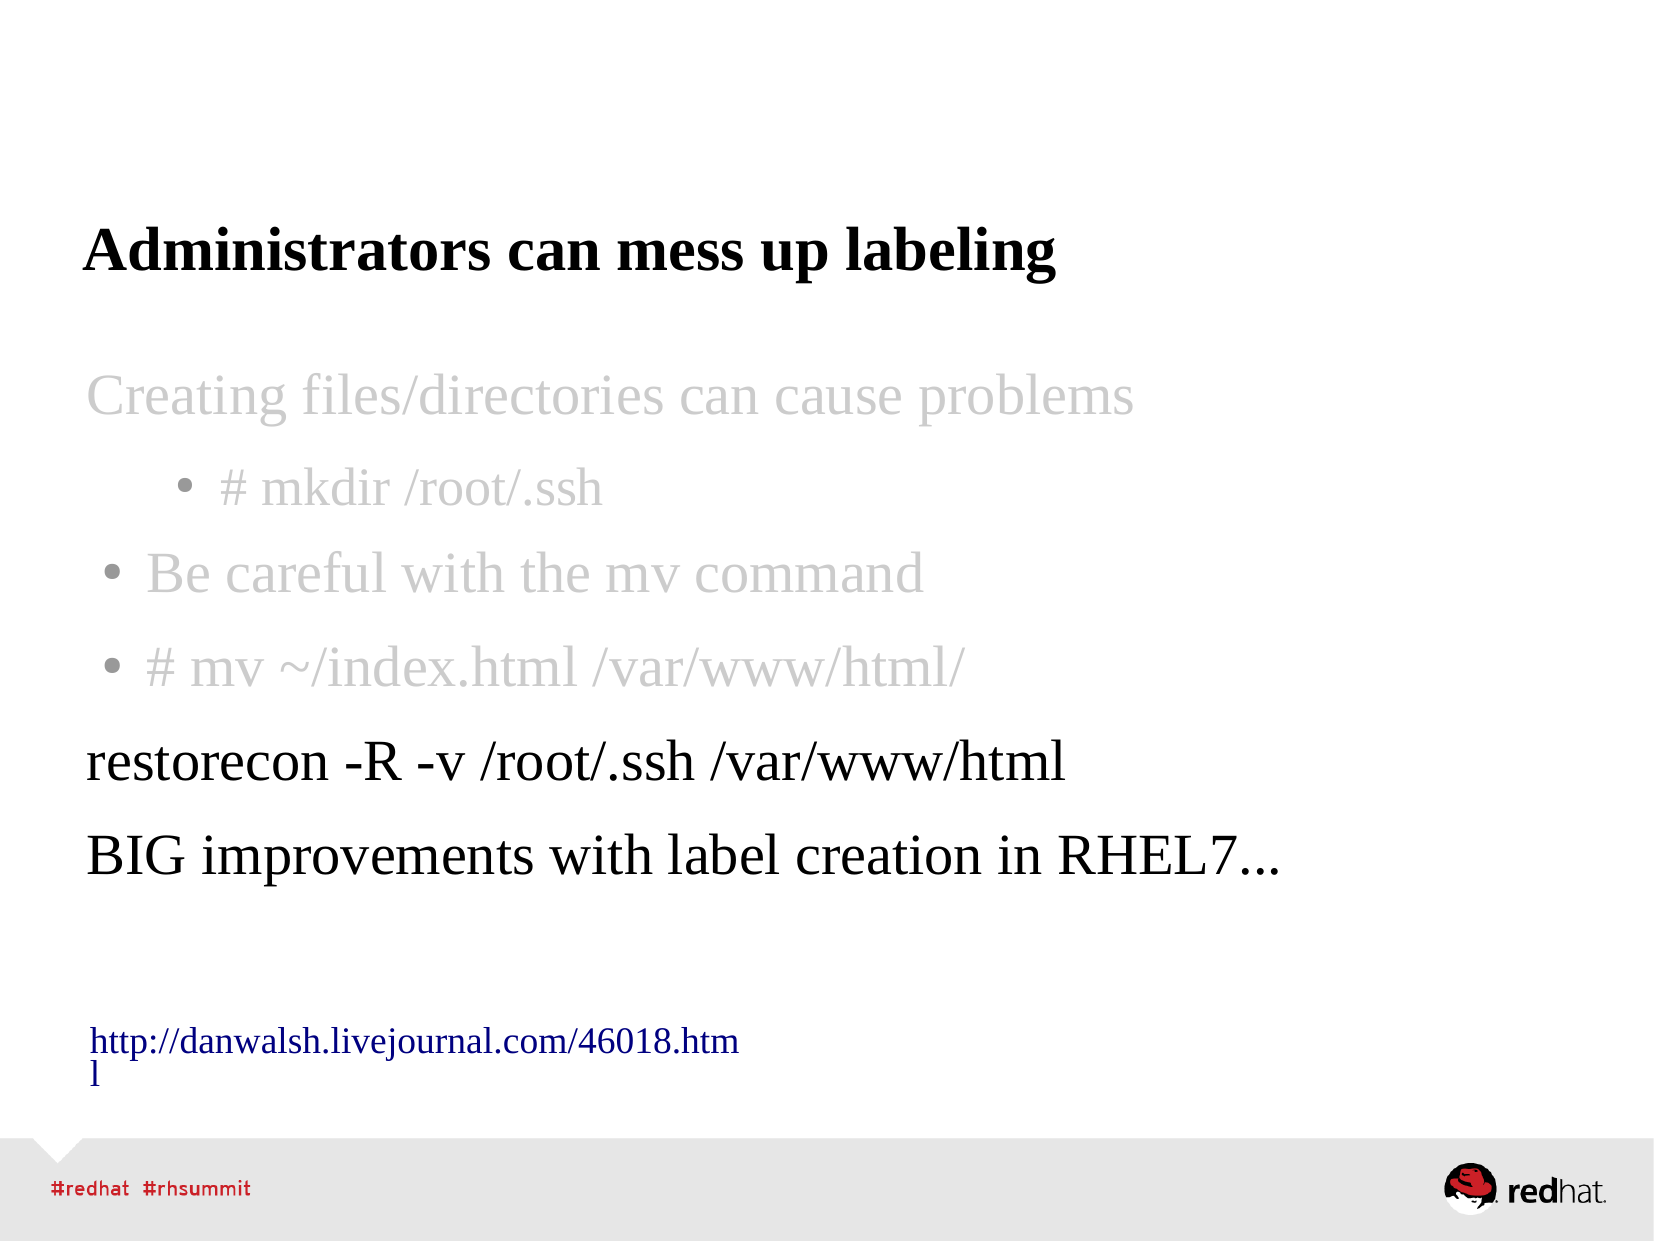

# Administrators can mess up labeling
Creating files/directories can cause problems
# mkdir /root/.ssh
Be careful with the mv command
# mv ~/index.html /var/www/html/
restorecon -R -v /root/.ssh /var/www/html
BIG improvements with label creation in RHEL7...
http://danwalsh.livejournal.com/46018.html